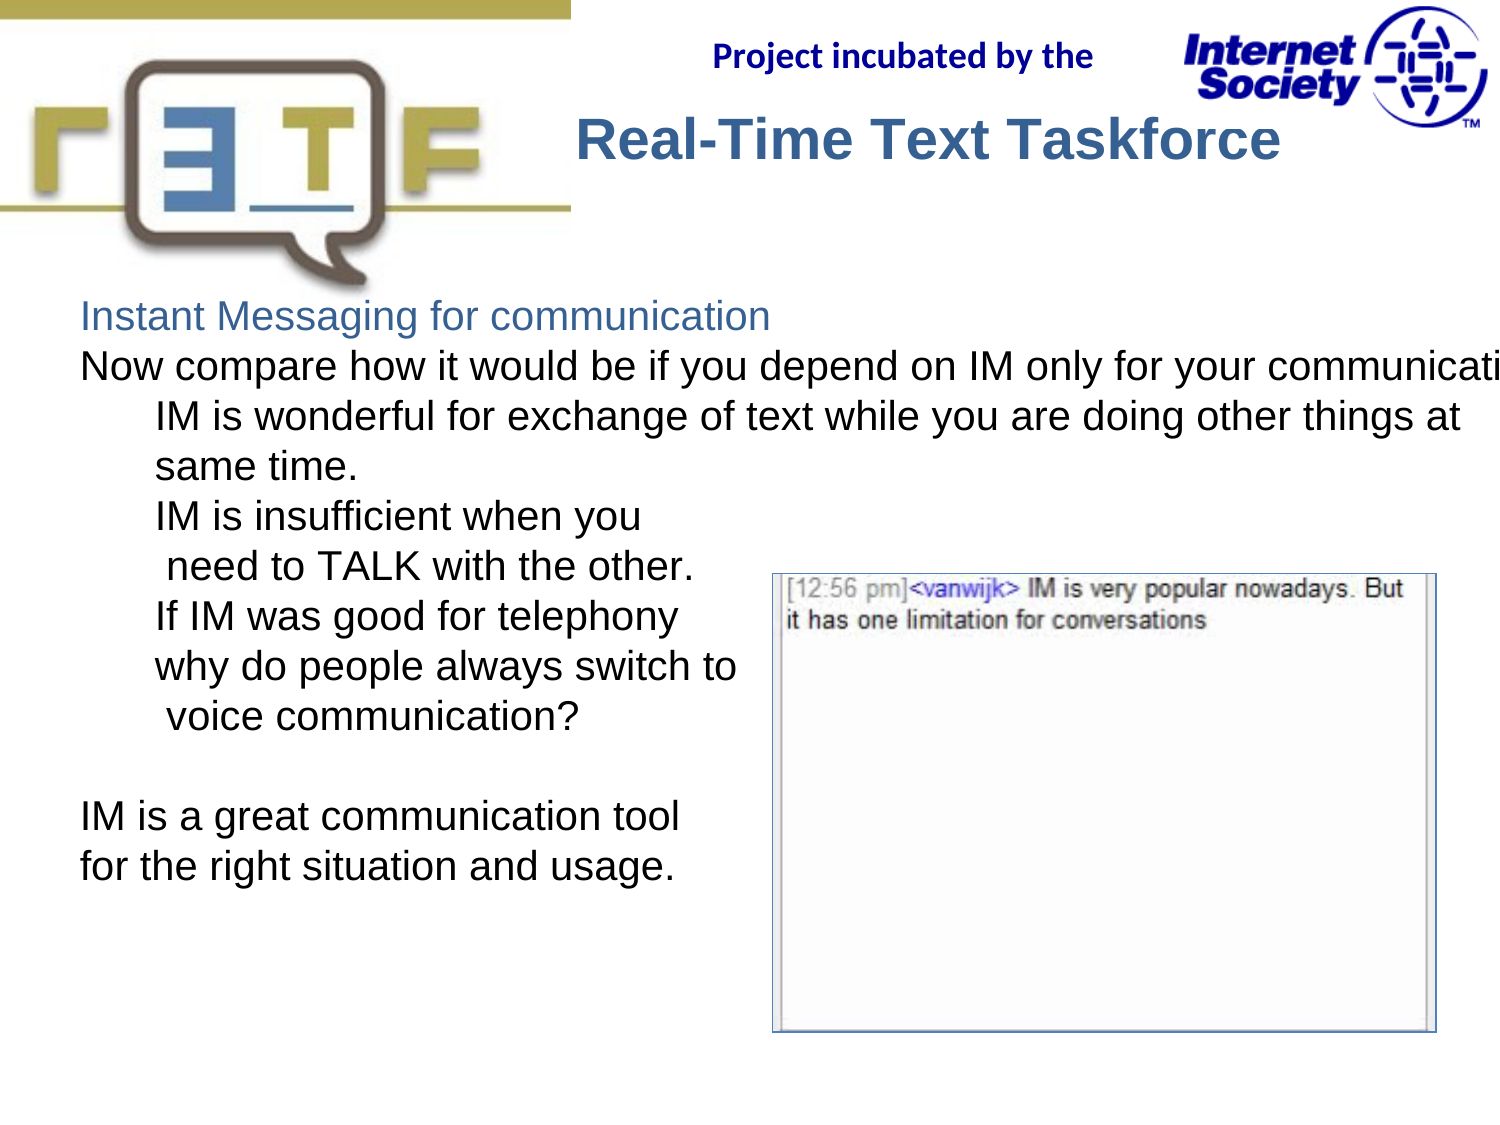

Instant Messaging for communication
Now compare how it would be if you depend on IM only for your communication
IM is wonderful for exchange of text while you are doing other things at same time.
IM is insufficient when you
 need to TALK with the other.
If IM was good for telephony
why do people always switch to
 voice communication?
IM is a great communication tool
for the right situation and usage.